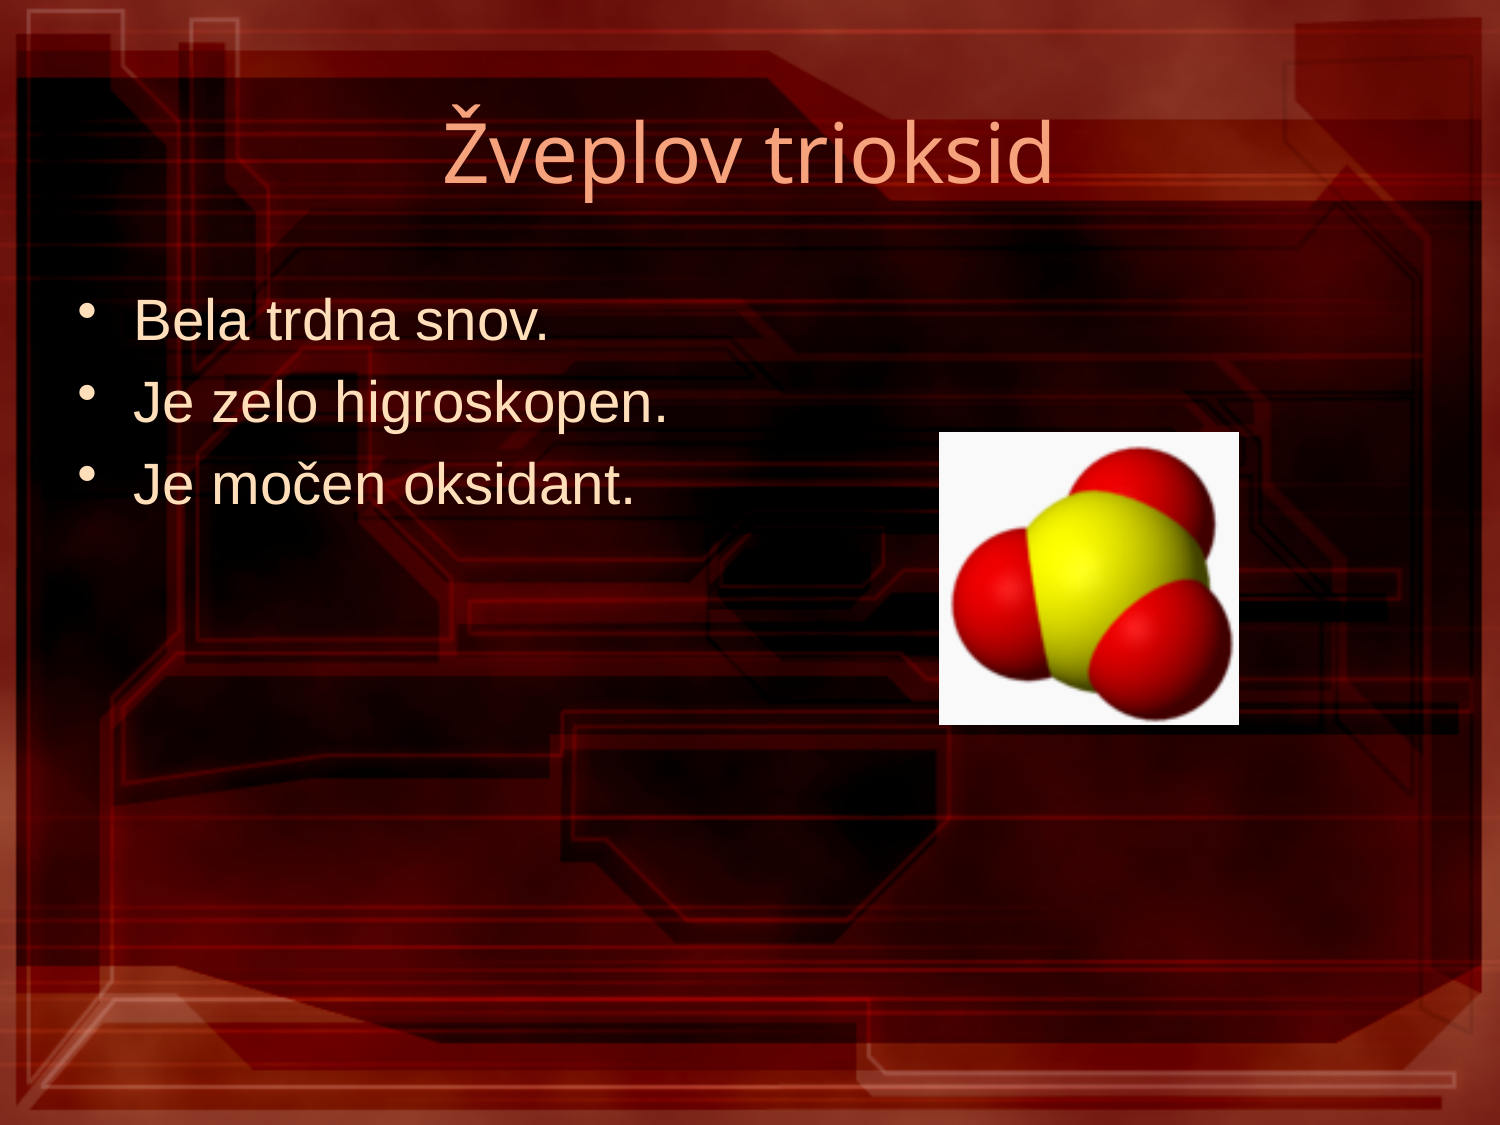

# Žveplov trioksid
Bela trdna snov.
Je zelo higroskopen.
Je močen oksidant.